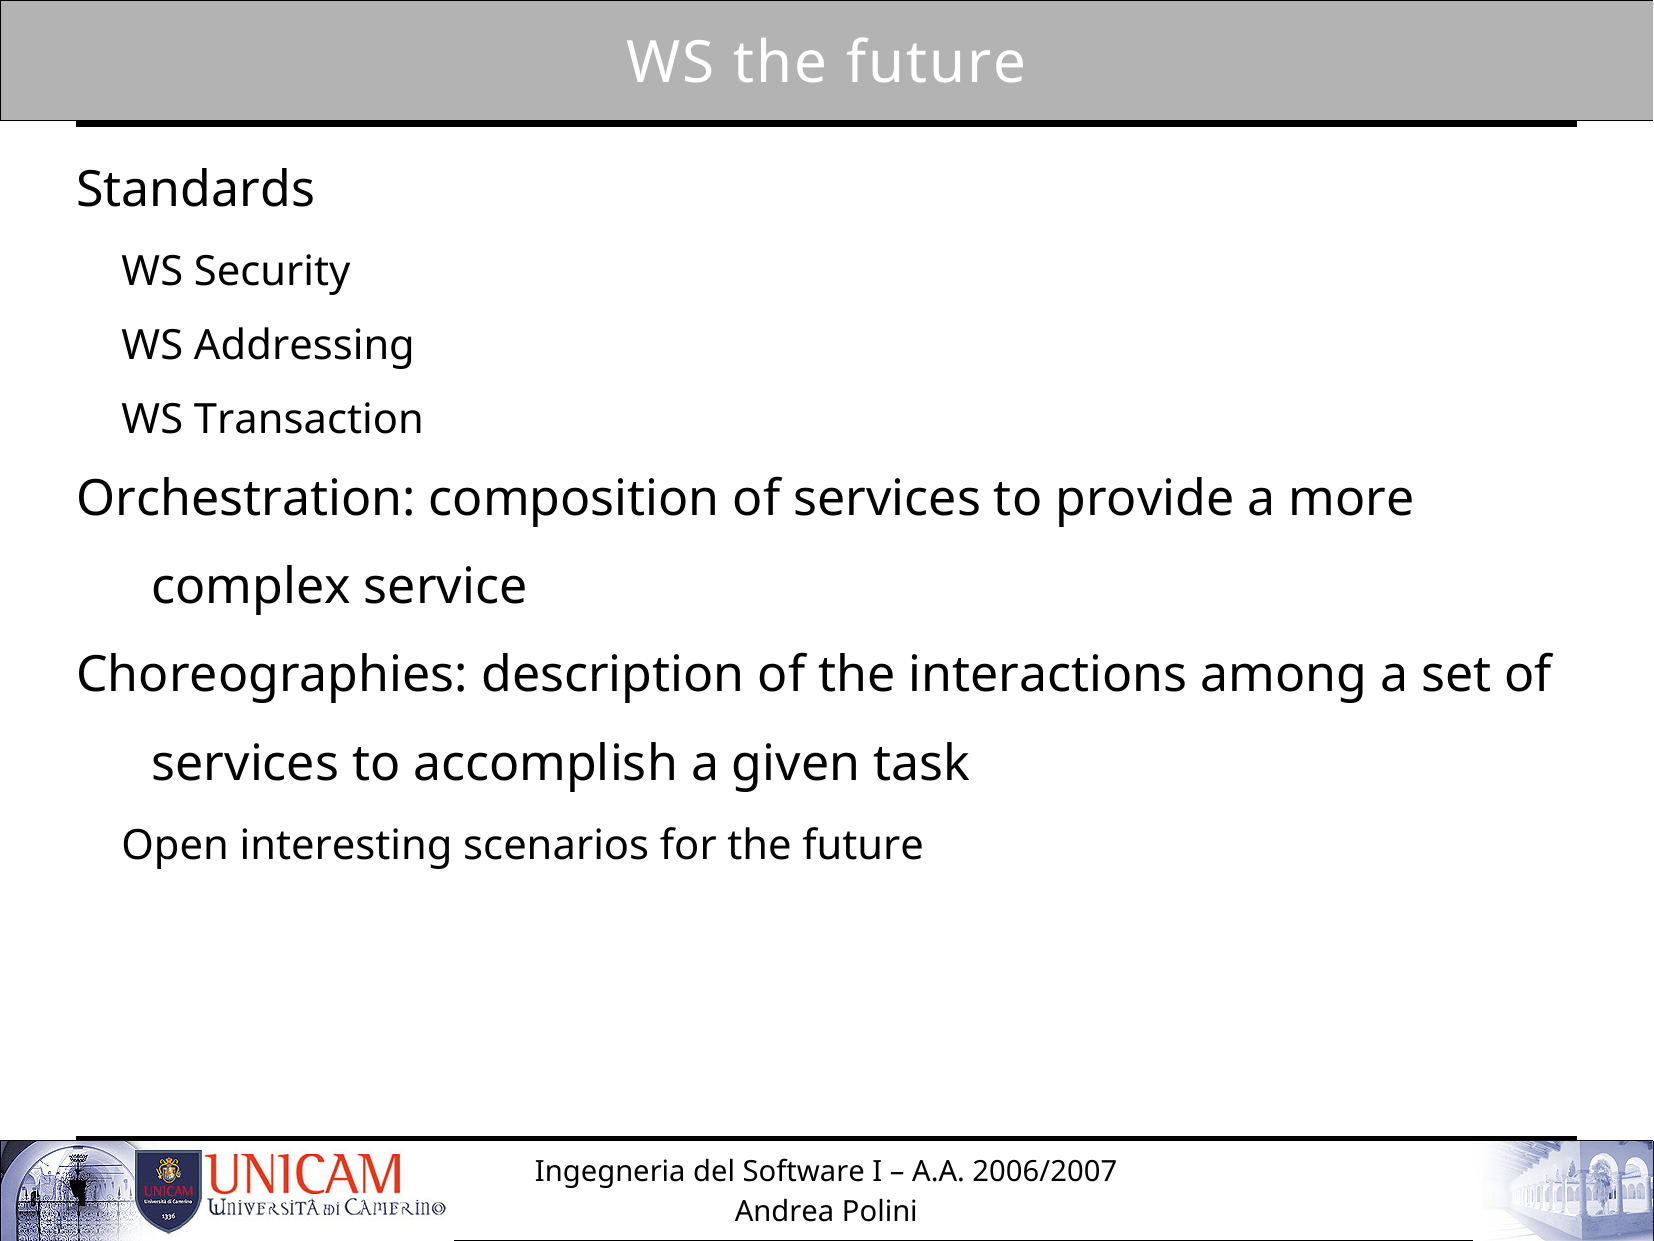

# WS the future
Standards
WS Security
WS Addressing
WS Transaction
Orchestration: composition of services to provide a more complex service
Choreographies: description of the interactions among a set of services to accomplish a given task
Open interesting scenarios for the future